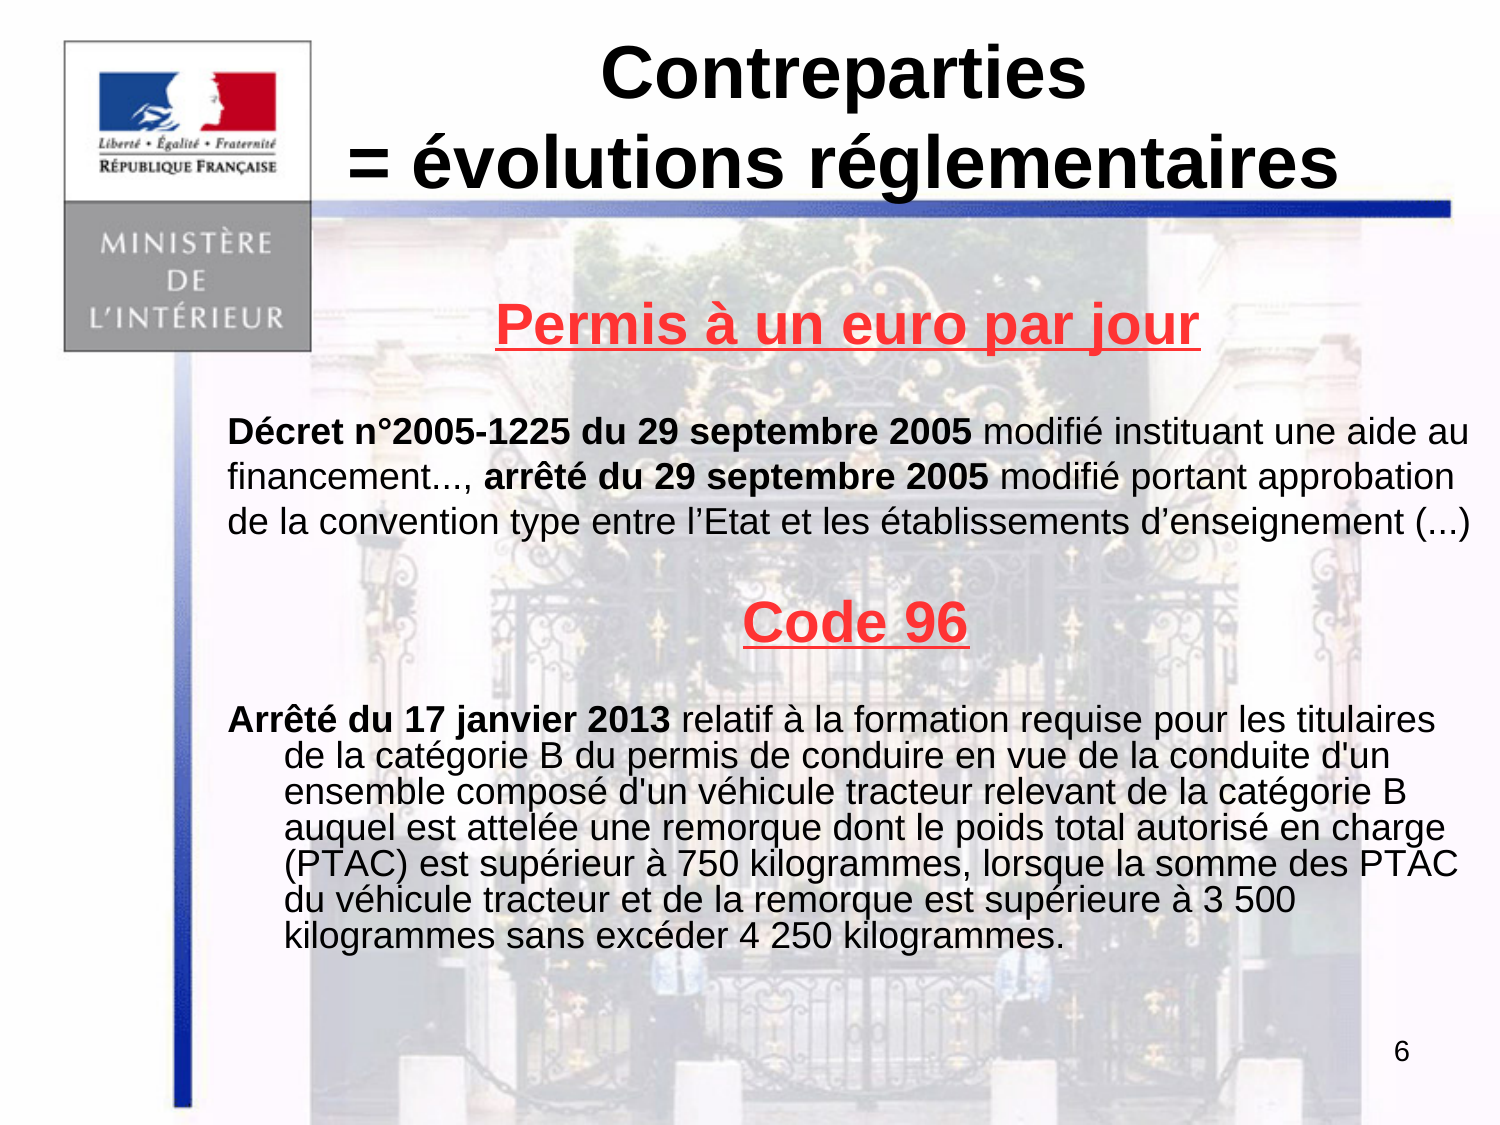

# Contreparties = évolutions réglementaires
Permis à un euro par jour
Décret n°2005-1225 du 29 septembre 2005 modifié instituant une aide au
financement..., arrêté du 29 septembre 2005 modifié portant approbation
de la convention type entre l’Etat et les établissements d’enseignement (...)
Code 96
Arrêté du 17 janvier 2013 relatif à la formation requise pour les titulaires de la catégorie B du permis de conduire en vue de la conduite d'un ensemble composé d'un véhicule tracteur relevant de la catégorie B auquel est attelée une remorque dont le poids total autorisé en charge (PTAC) est supérieur à 750 kilogrammes, lorsque la somme des PTAC du véhicule tracteur et de la remorque est supérieure à 3 500 kilogrammes sans excéder 4 250 kilogrammes.
5